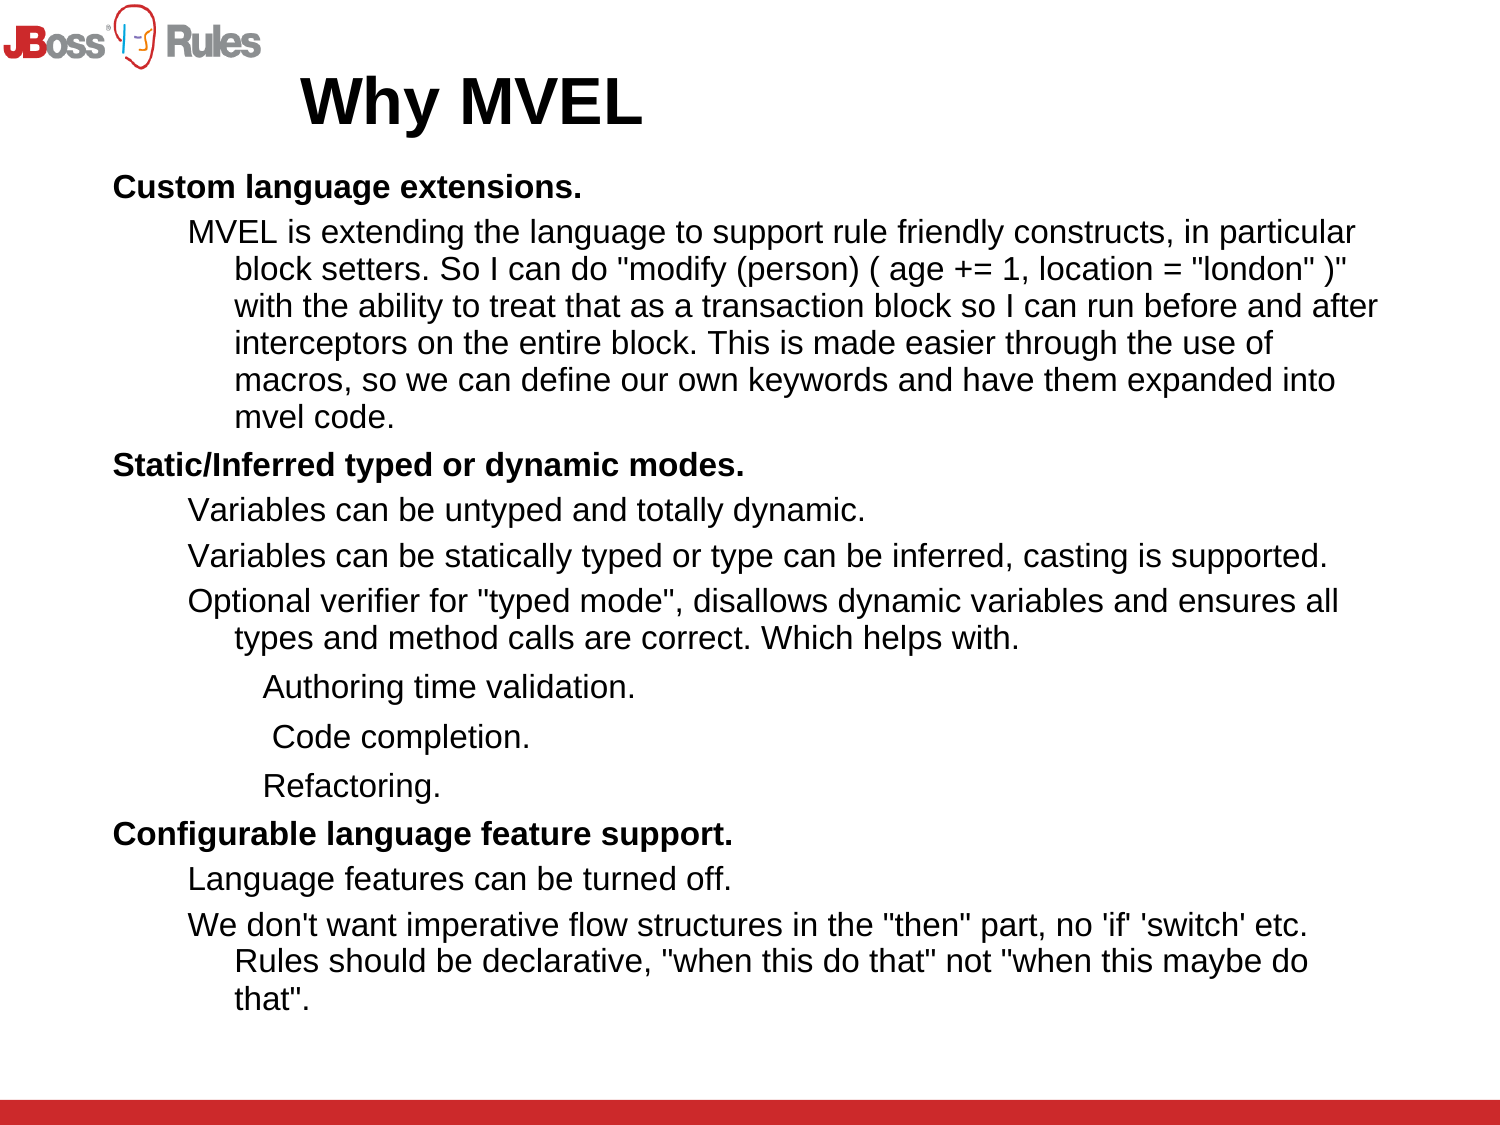

# Why MVEL
Custom language extensions.
MVEL is extending the language to support rule friendly constructs, in particular block setters. So I can do "modify (person) ( age += 1, location = "london" )" with the ability to treat that as a transaction block so I can run before and after interceptors on the entire block. This is made easier through the use of macros, so we can define our own keywords and have them expanded into mvel code.
Static/Inferred typed or dynamic modes.
Variables can be untyped and totally dynamic.
Variables can be statically typed or type can be inferred, casting is supported.
Optional verifier for "typed mode", disallows dynamic variables and ensures all types and method calls are correct. Which helps with.
Authoring time validation.
 Code completion.
Refactoring.
Configurable language feature support.
Language features can be turned off.
We don't want imperative flow structures in the "then" part, no 'if' 'switch' etc. Rules should be declarative, "when this do that" not "when this maybe do that".